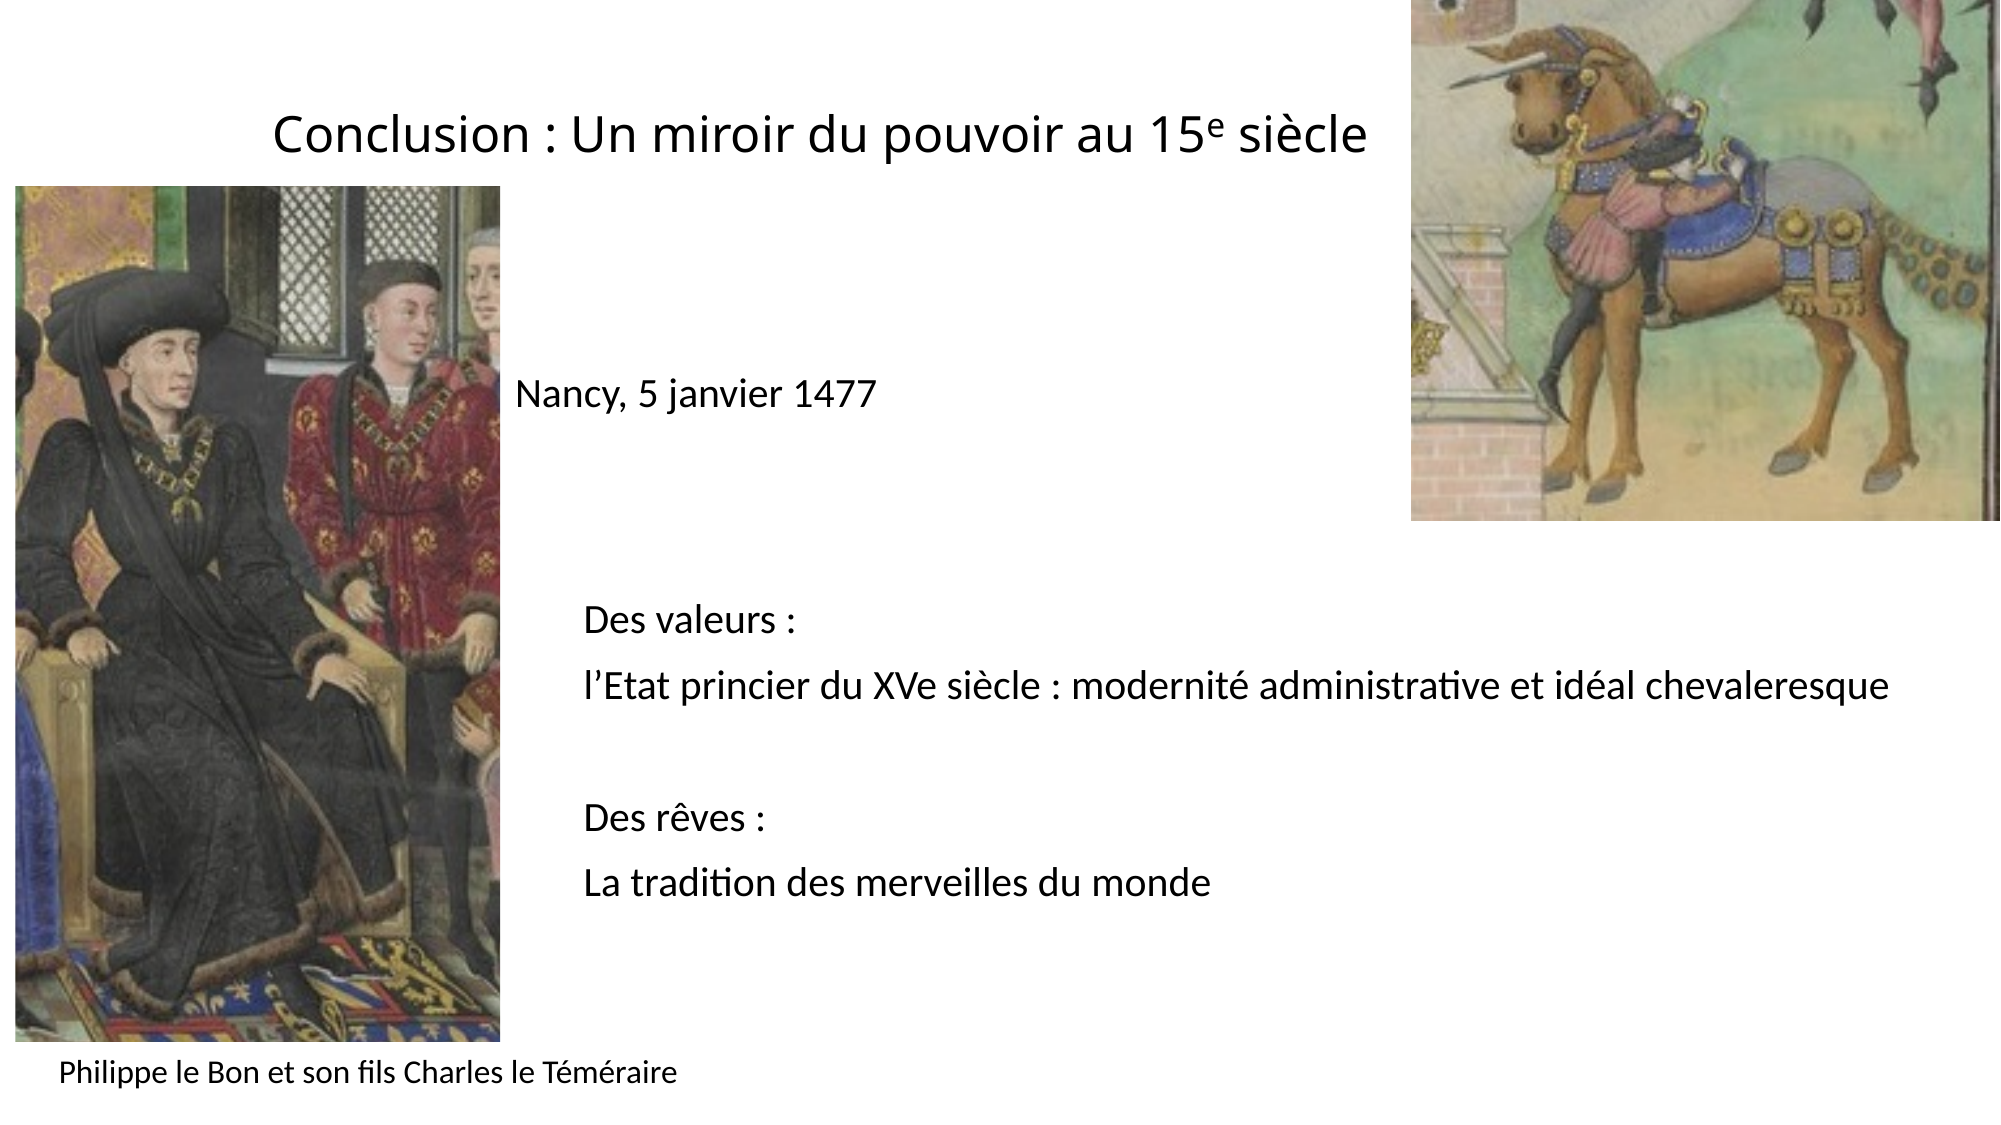

# Conclusion : Un miroir du pouvoir au 15e siècle
Nancy, 5 janvier 1477
Des valeurs :
l’Etat princier du XVe siècle : modernité administrative et idéal chevaleresque
Des rêves :
La tradition des merveilles du monde
Philippe le Bon et son fils Charles le Téméraire